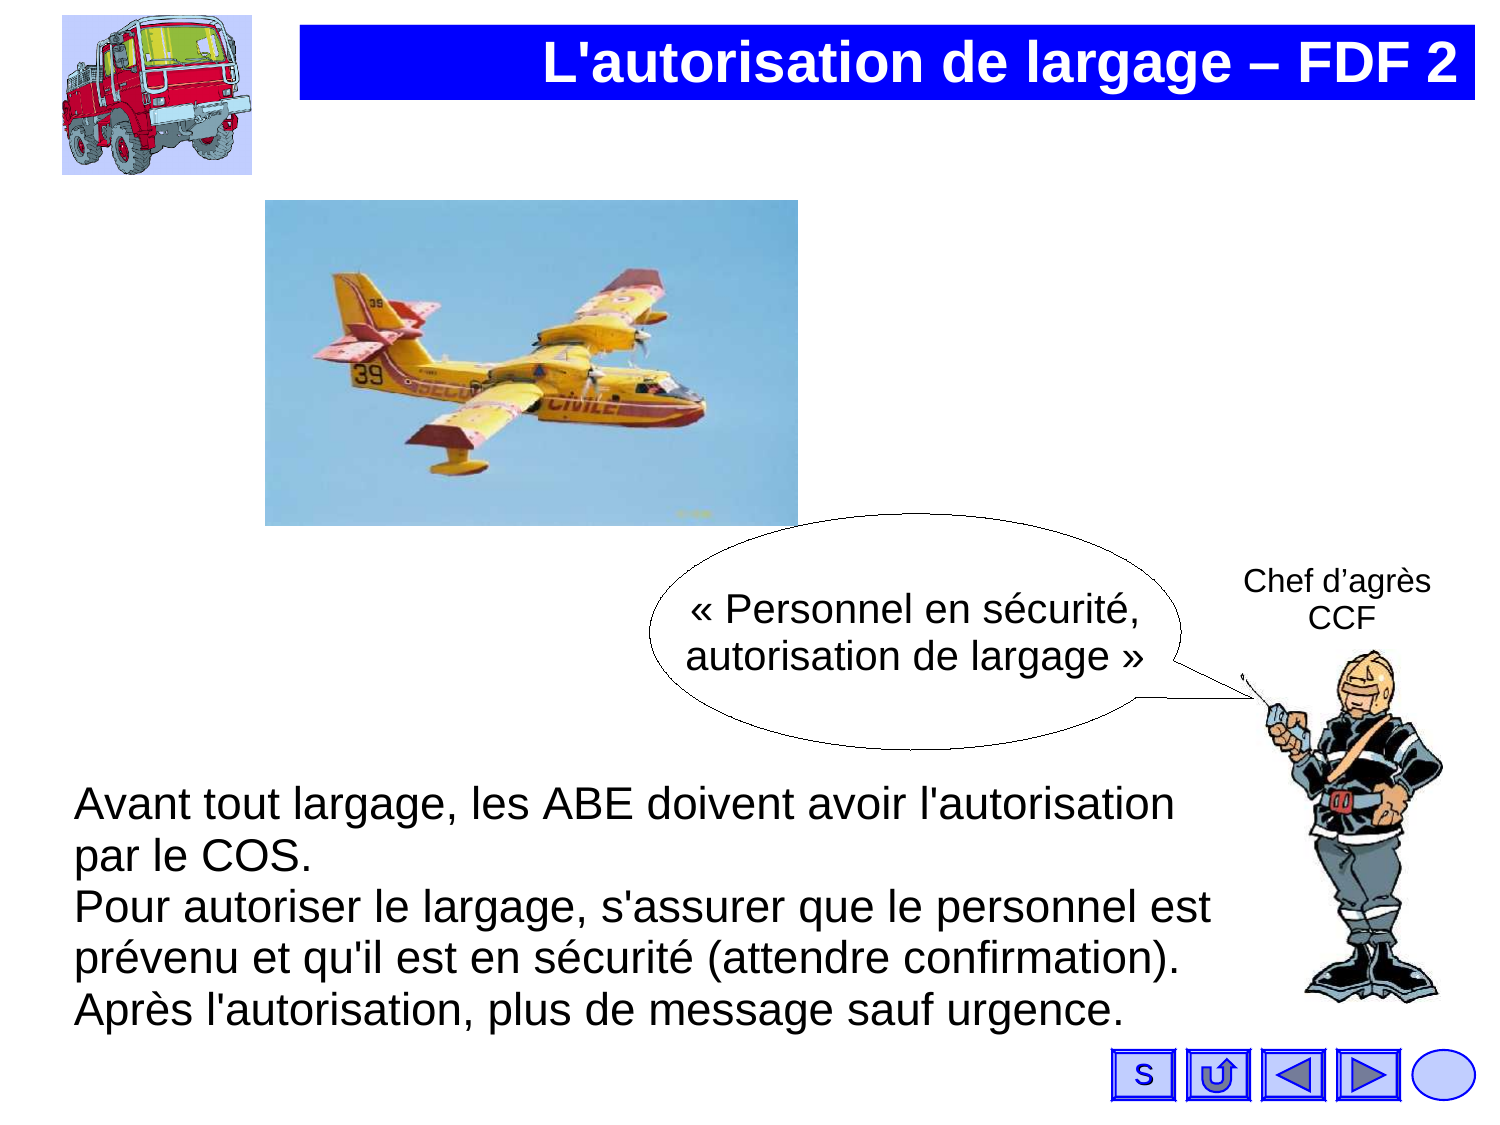

L'autorisation de largage – FDF 2
Chef d’agrès
 CCF
« Personnel en sécurité, autorisation de largage »
Avant tout largage, les ABE doivent avoir l'autorisation par le COS.
Pour autoriser le largage, s'assurer que le personnel est prévenu et qu'il est en sécurité (attendre confirmation).
Après l'autorisation, plus de message sauf urgence.